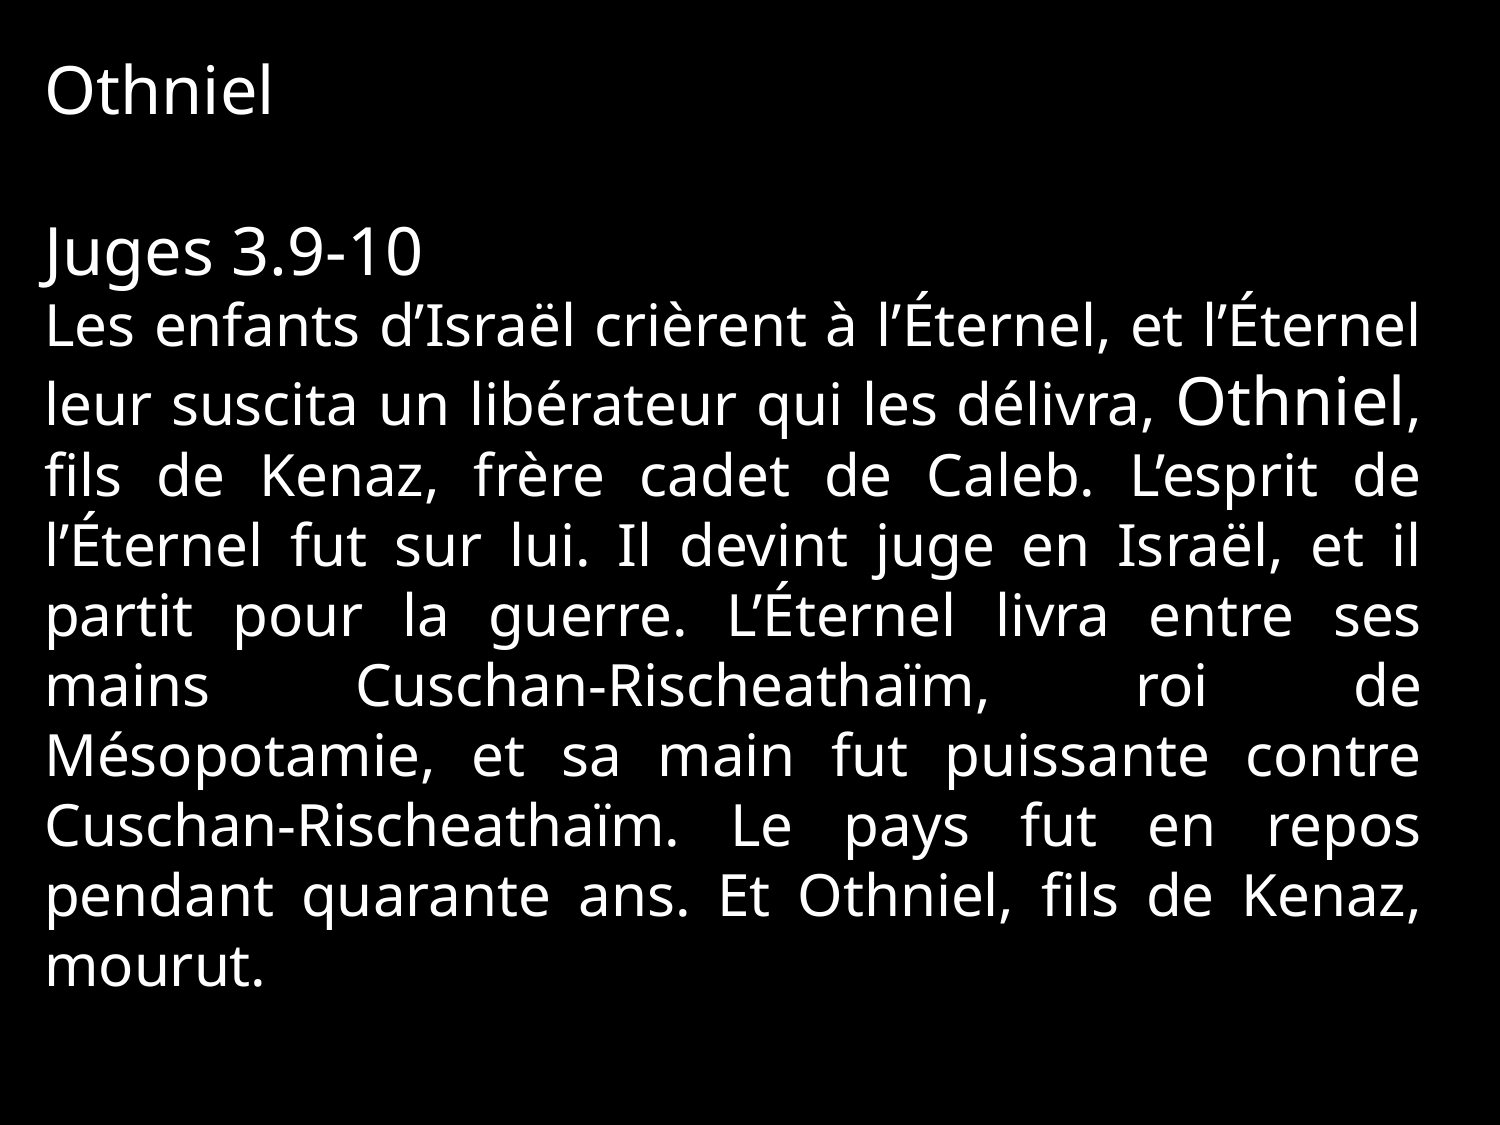

Othniel
Juges 3.9-10
Les enfants d’Israël crièrent à l’Éternel, et l’Éternel leur suscita un libérateur qui les délivra, Othniel, fils de Kenaz, frère cadet de Caleb. L’esprit de l’Éternel fut sur lui. Il devint juge en Israël, et il partit pour la guerre. L’Éternel livra entre ses mains Cuschan-Rischeathaïm, roi de Mésopotamie, et sa main fut puissante contre Cuschan-Rischeathaïm. Le pays fut en repos pendant quarante ans. Et Othniel, fils de Kenaz, mourut.